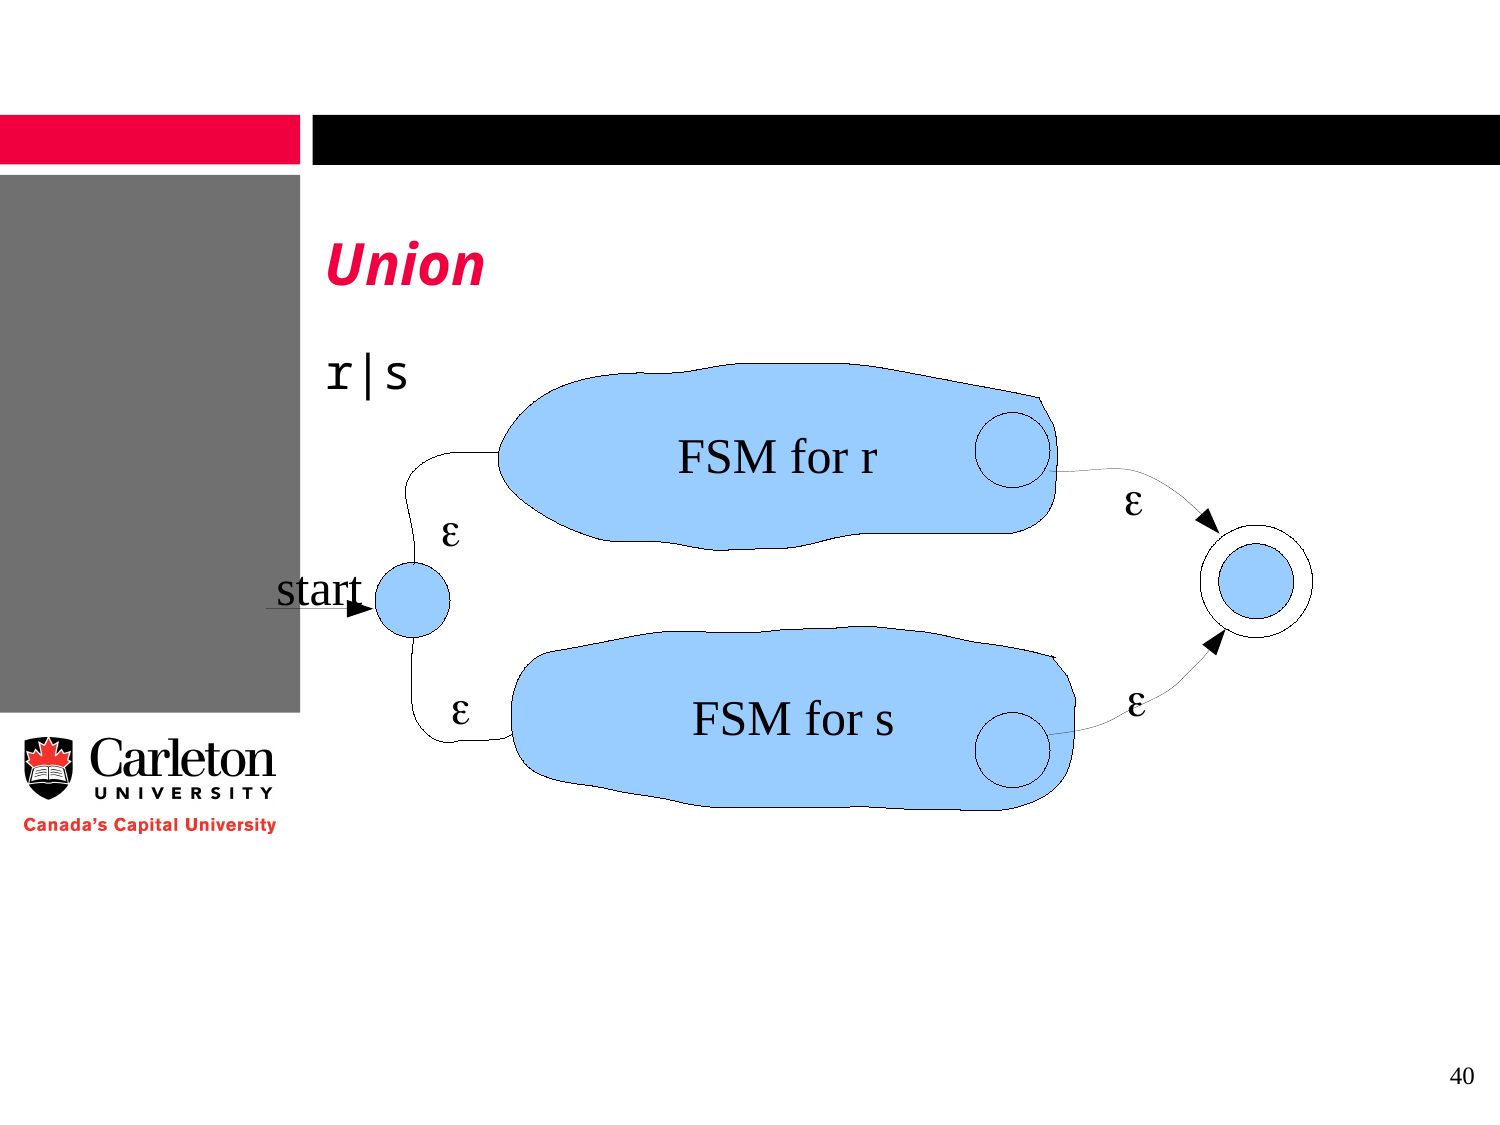

# Union
r|s
FSM for r
e
e
start
FSM for s
e
e
40